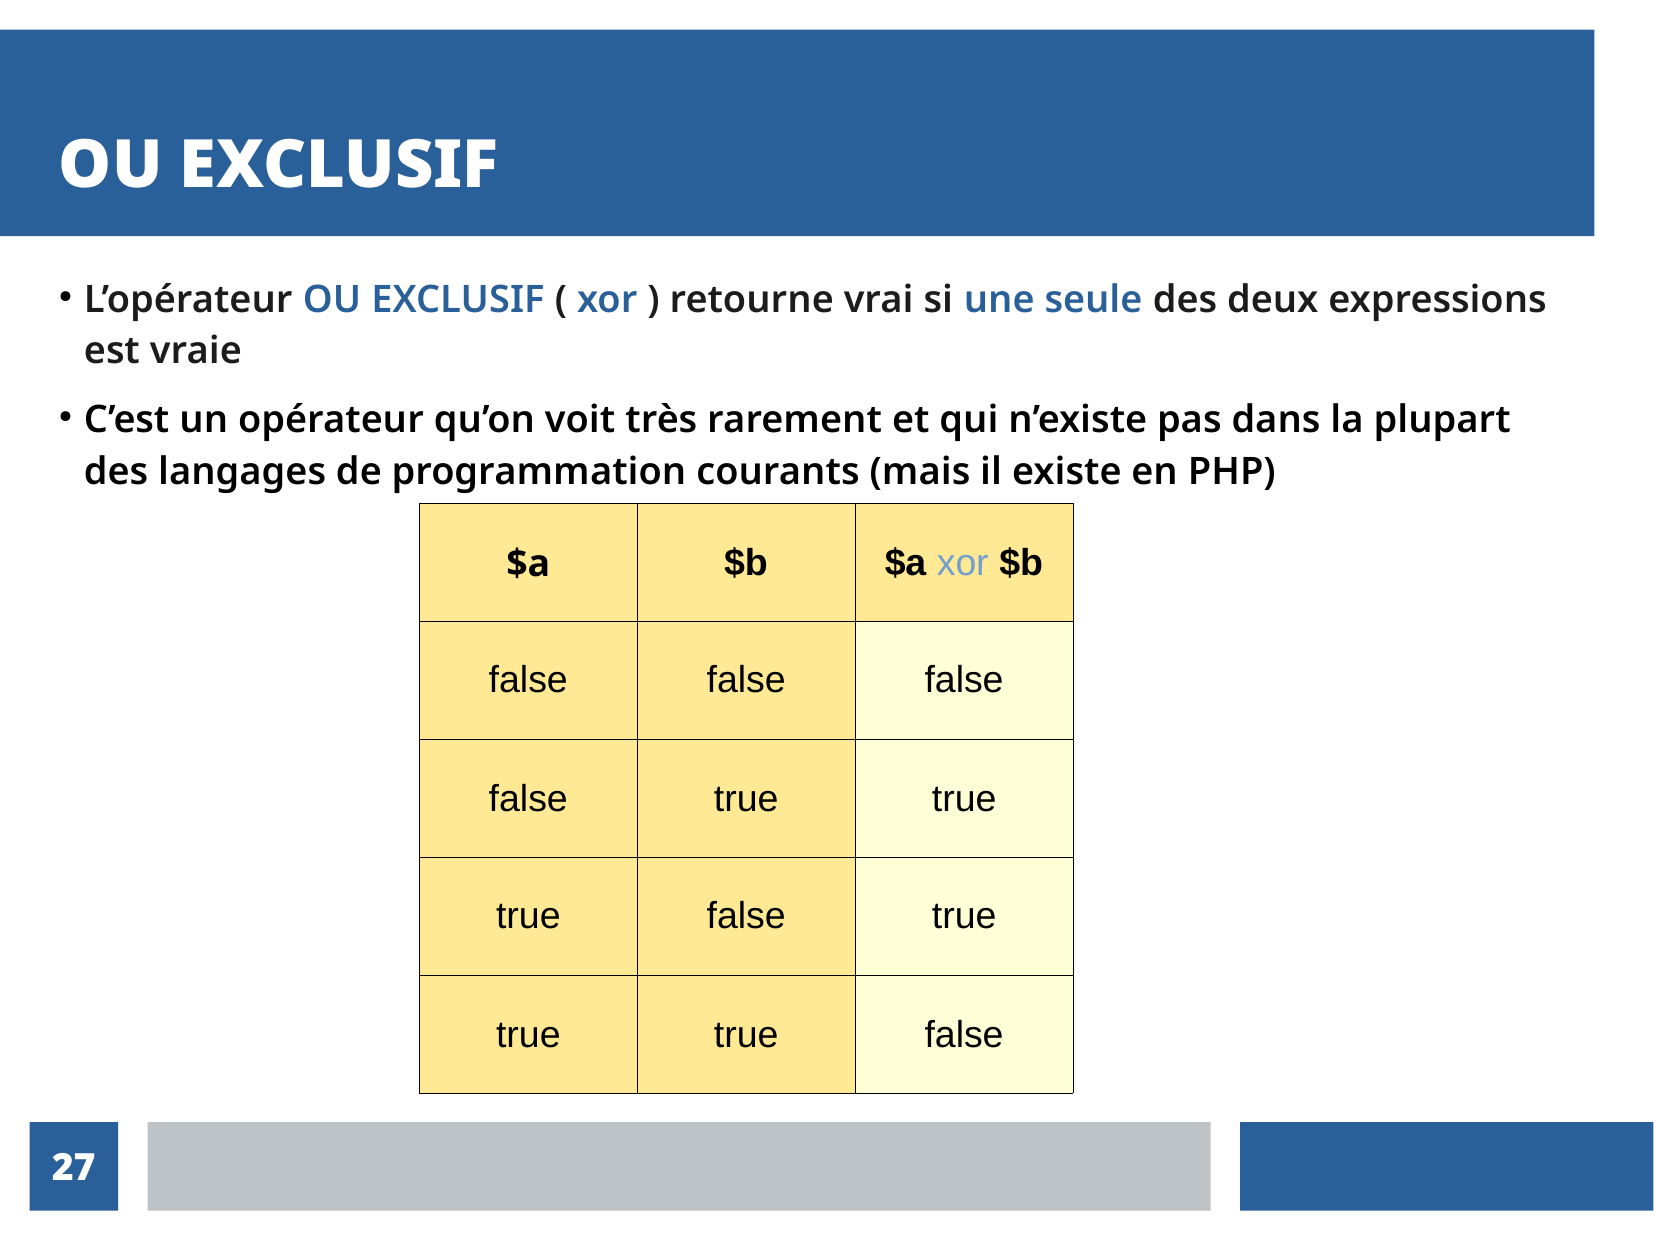

# OU EXCLUSIF
L’opérateur OU EXCLUSIF ( xor ) retourne vrai si une seule des deux expressions est vraie
C’est un opérateur qu’on voit très rarement et qui n’existe pas dans la plupart des langages de programmation courants (mais il existe en PHP)
| $a | $b | $a xor $b |
| --- | --- | --- |
| false | false | false |
| false | true | true |
| true | false | true |
| true | true | false |
27